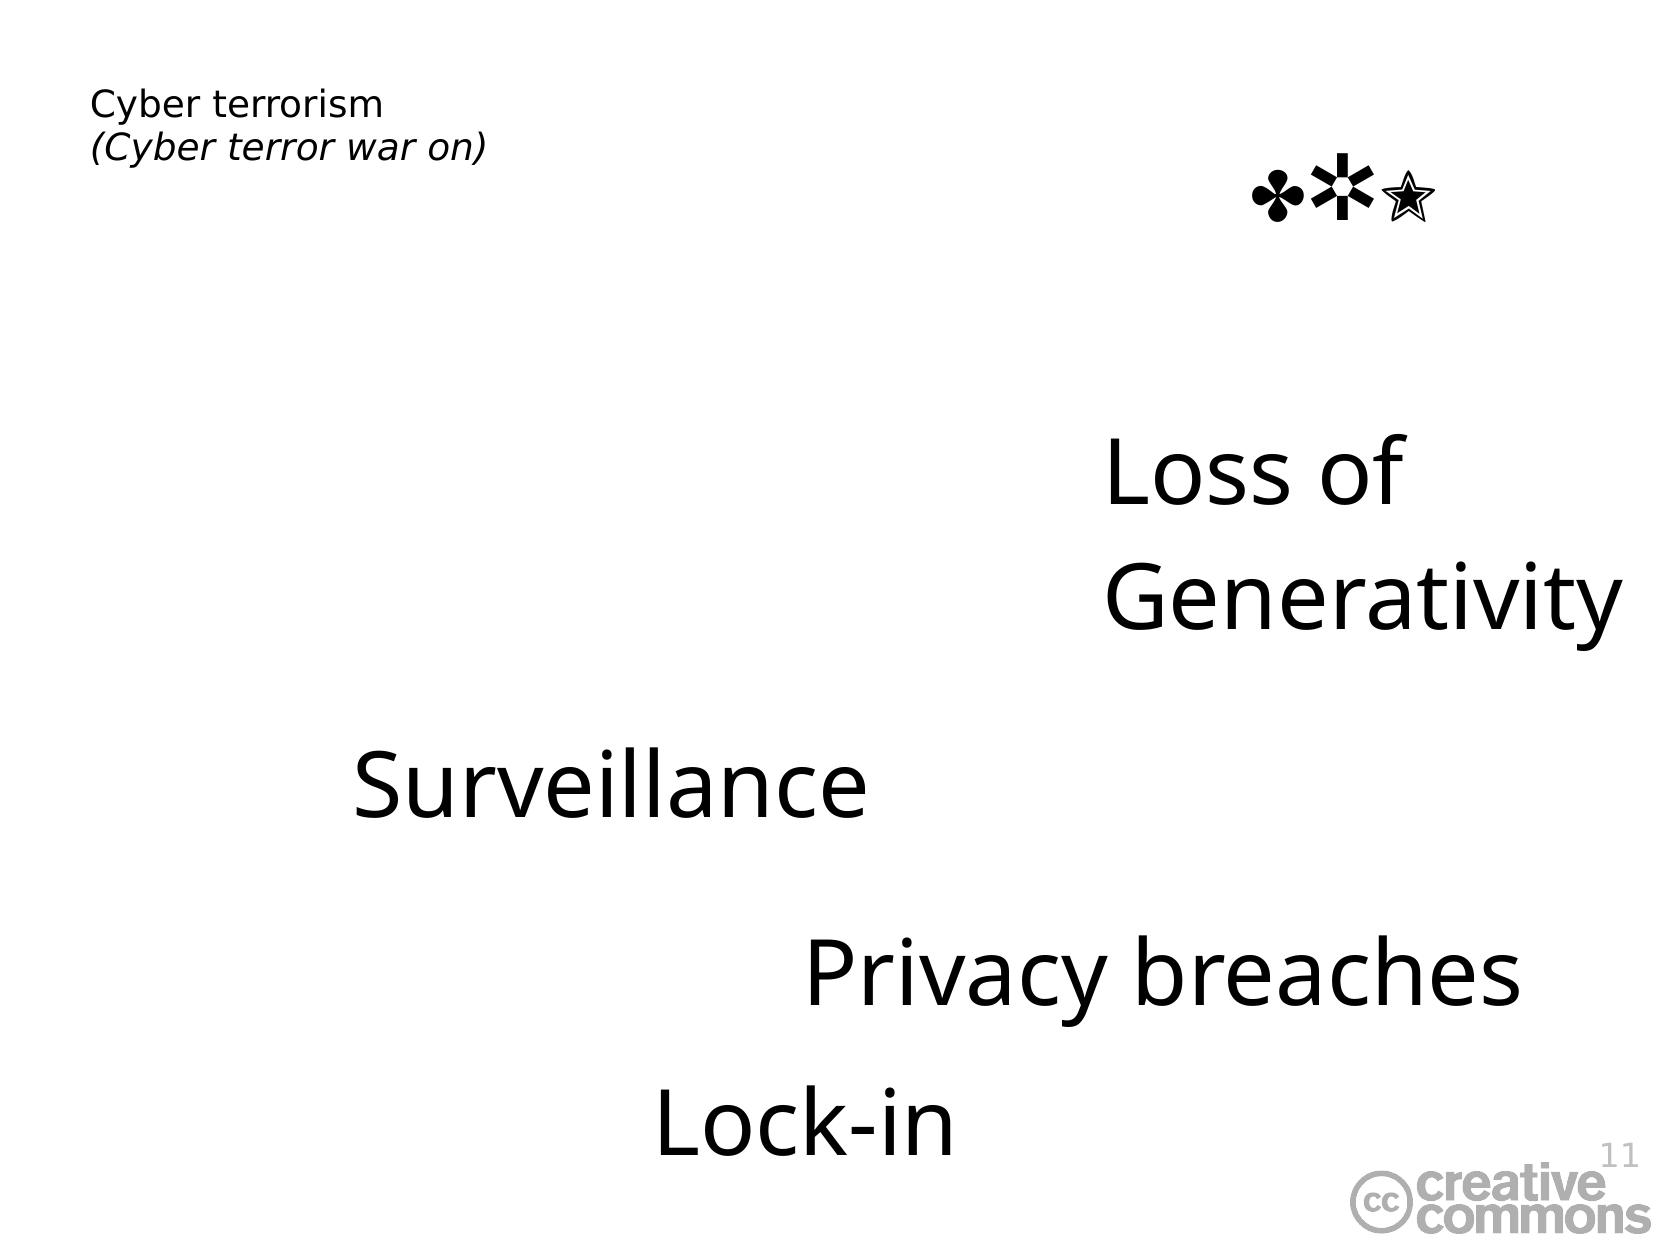

Cyber terrorism
(Cyber terror war on)
DRM
Loss of
Generativity
Surveillance
Privacy breaches
Lock-in